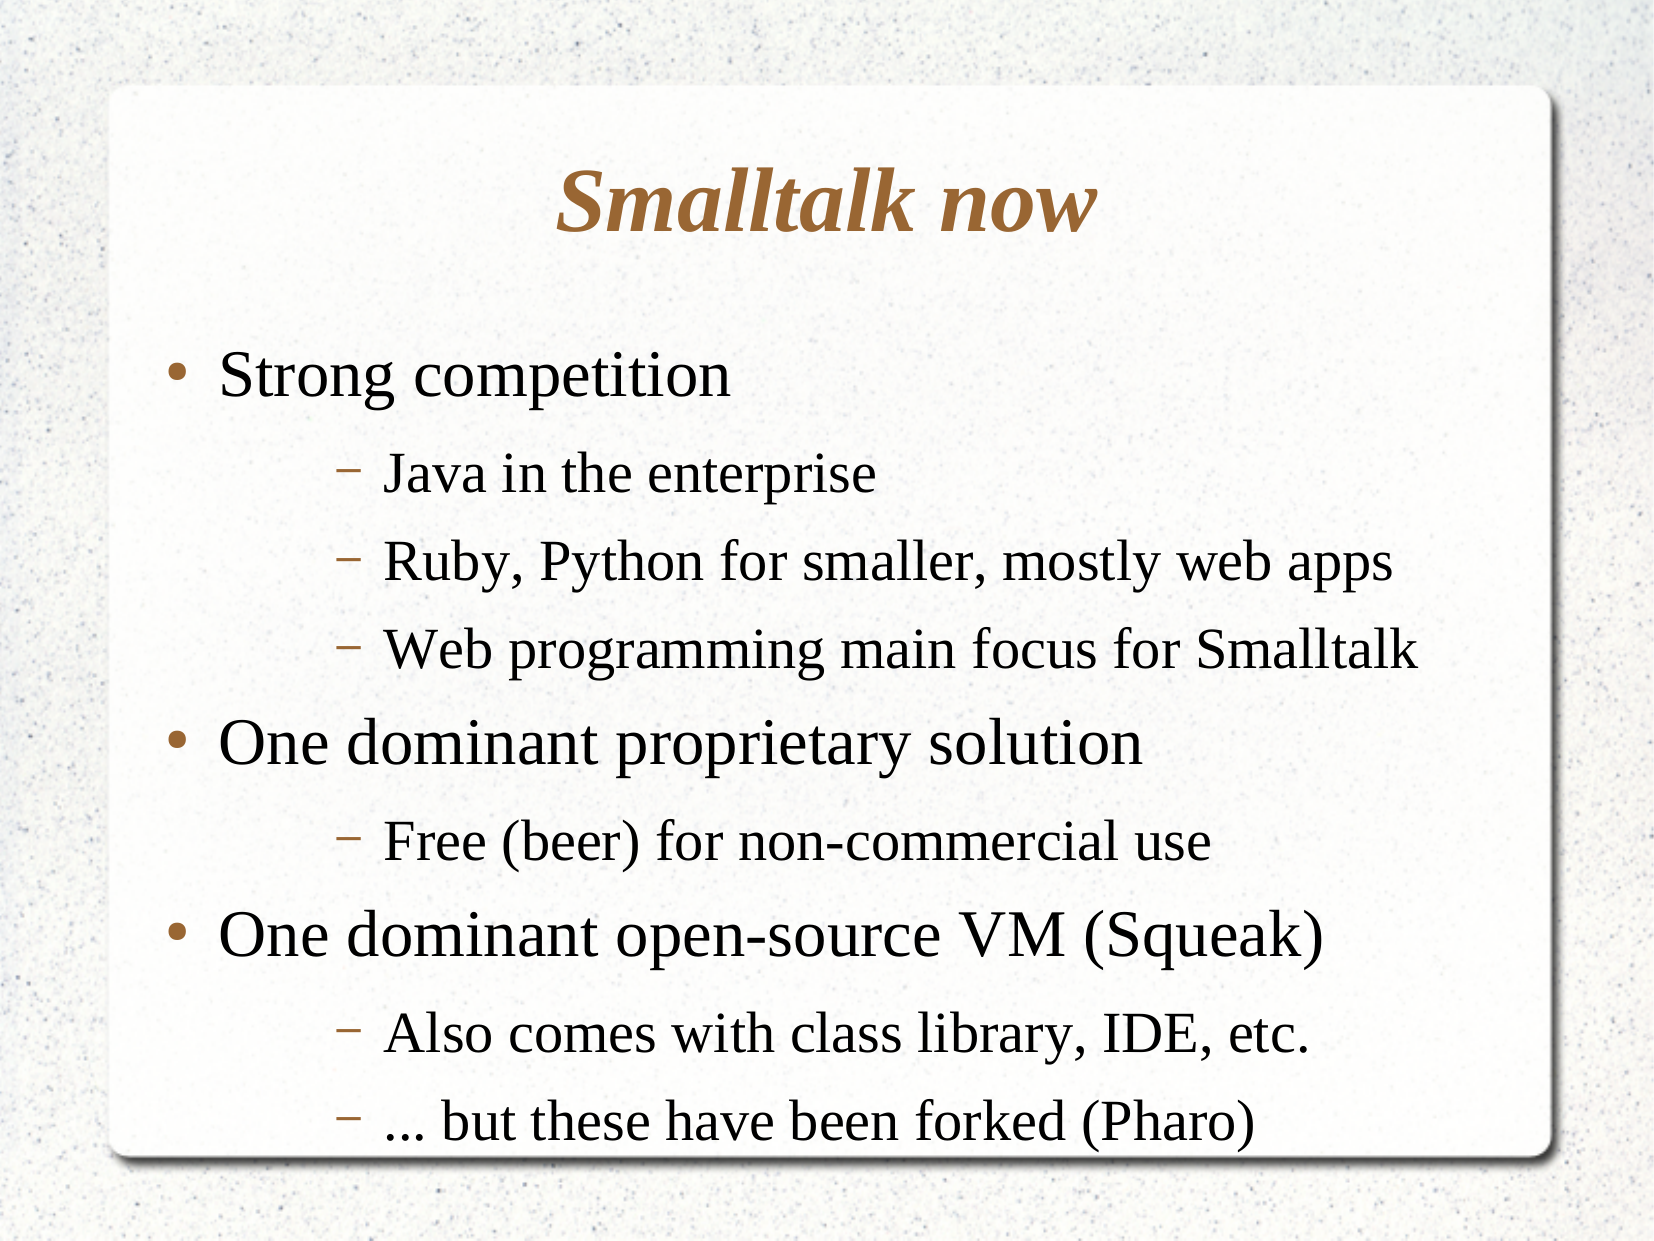

# Smalltalk now
Strong competition
Java in the enterprise
Ruby, Python for smaller, mostly web apps
Web programming main focus for Smalltalk
One dominant proprietary solution
Free (beer) for non-commercial use
One dominant open-source VM (Squeak)
Also comes with class library, IDE, etc.
... but these have been forked (Pharo)